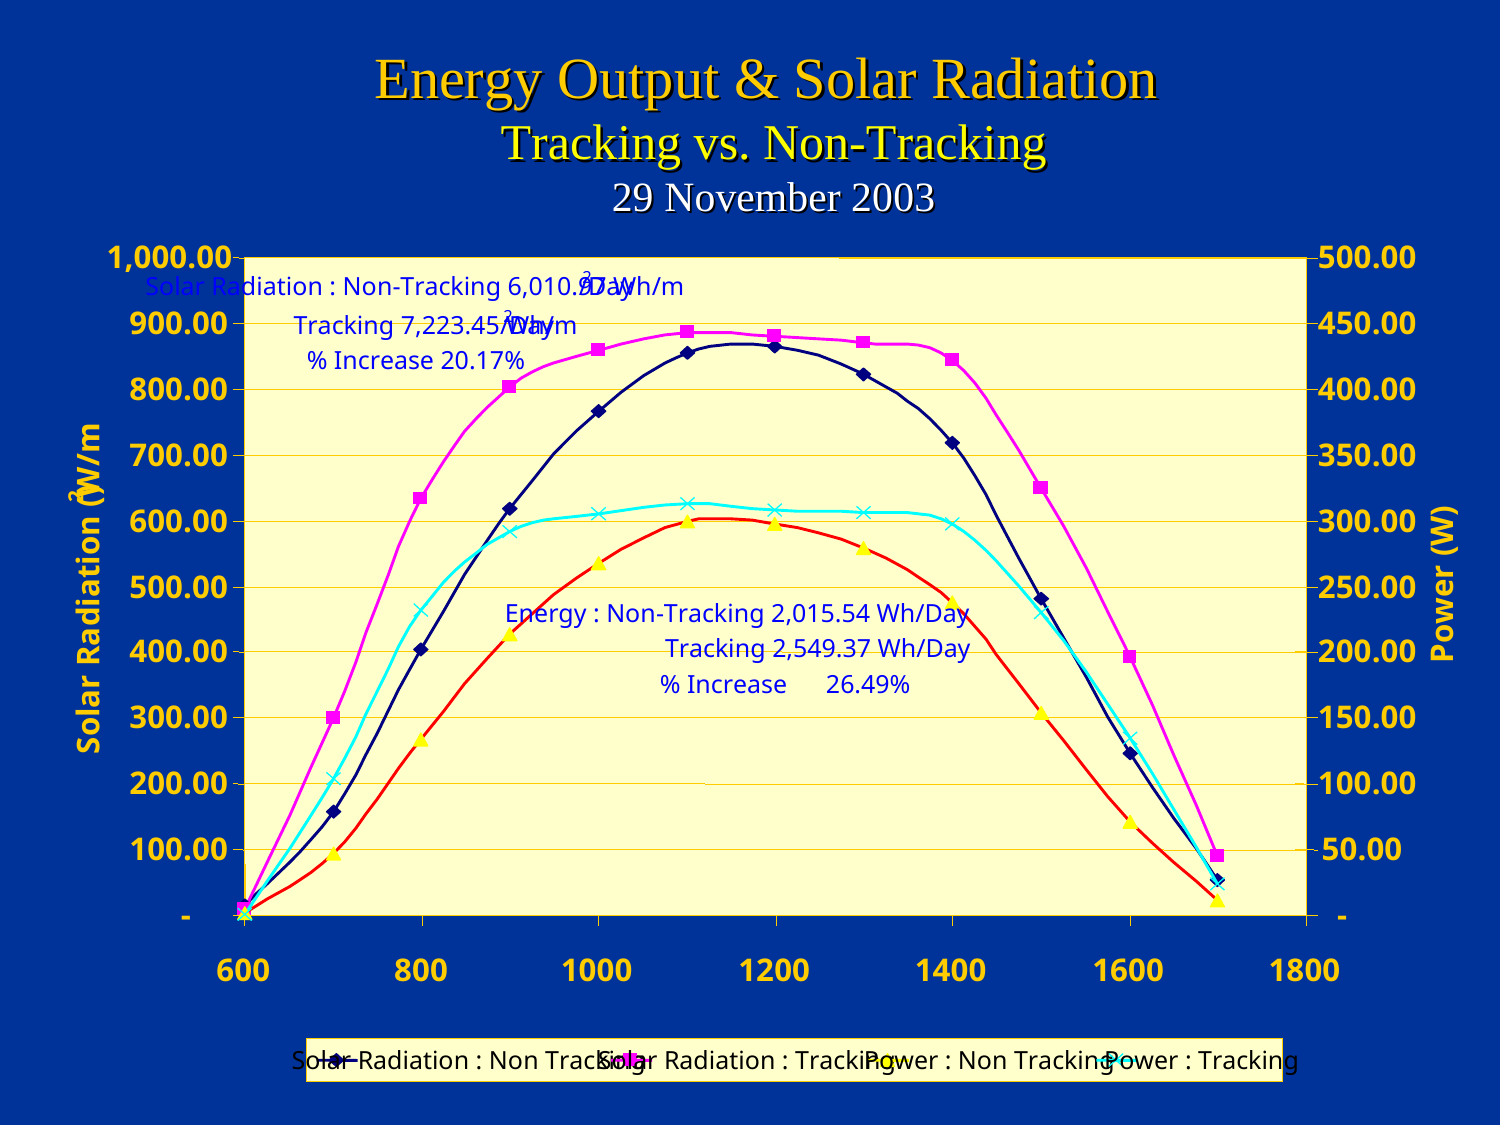

Energy Output & Solar Radiation
Tracking vs. Non-Tracking
29 November 2003
1,000.00
900.00
800.00
700.00
600.00
500.00
400.00
300.00
200.00
100.00
-
600
800
1000
1200
1400
500.00
2
Solar Radiation : Non-Tracking 6,010.97 Wh/m
/Day
450.00
2
 Tracking 7,223.45 Wh/m
/Day
 % Increase 20.17%
400.00
350.00
)
2
300.00
Power (W)
250.00
Solar Radiation (W/m
Energy : Non-Tracking 2,015.54 Wh/Day
200.00
 Tracking 2,549.37 Wh/Day
 % Increase 26.49%
150.00
100.00
50.00
-
1600
1800
Solar Radiation : Non Tracking
Solar Radiation : Tracking
Power : Non Tracking
Power : Tracking